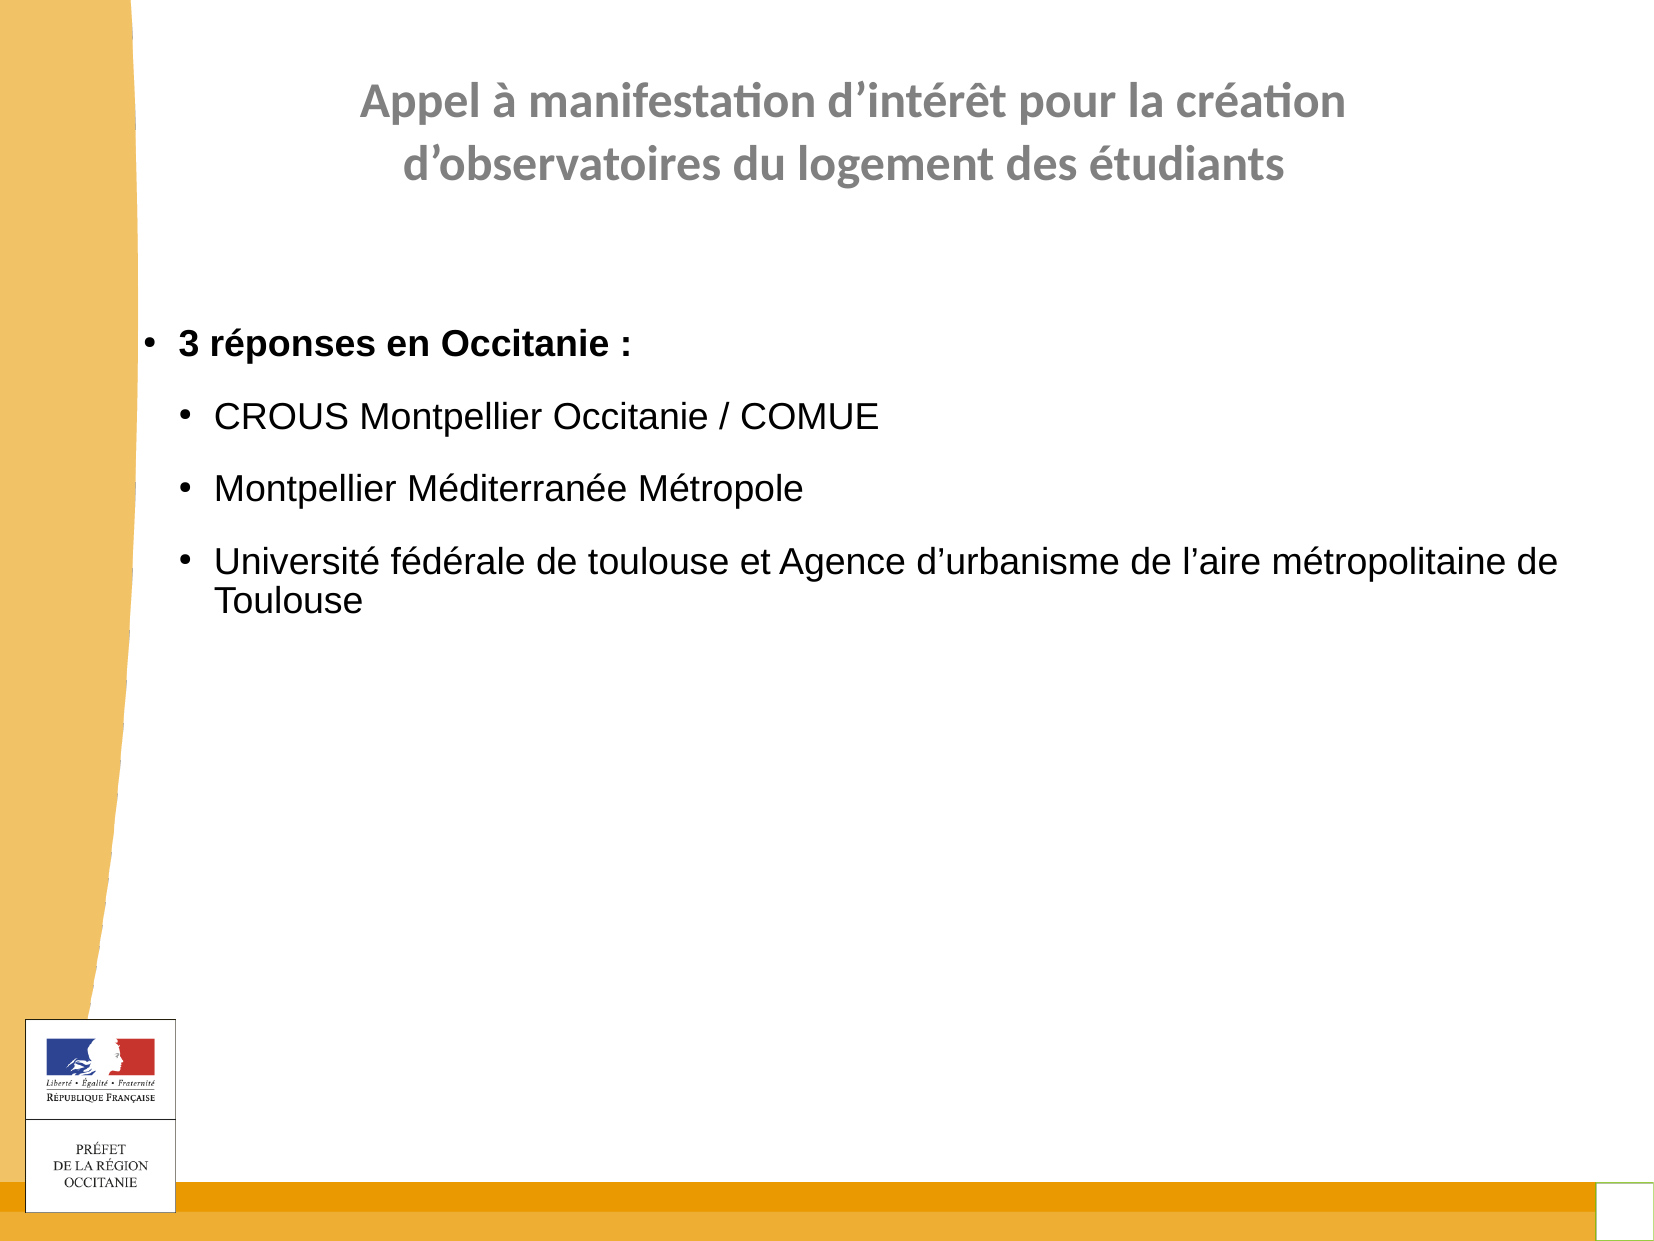

# Appel à manifestation d’intérêt pour la création d’observatoires du logement des étudiants
3 réponses en Occitanie :
CROUS Montpellier Occitanie / COMUE
Montpellier Méditerranée Métropole
Université fédérale de toulouse et Agence d’urbanisme de l’aire métropolitaine de Toulouse